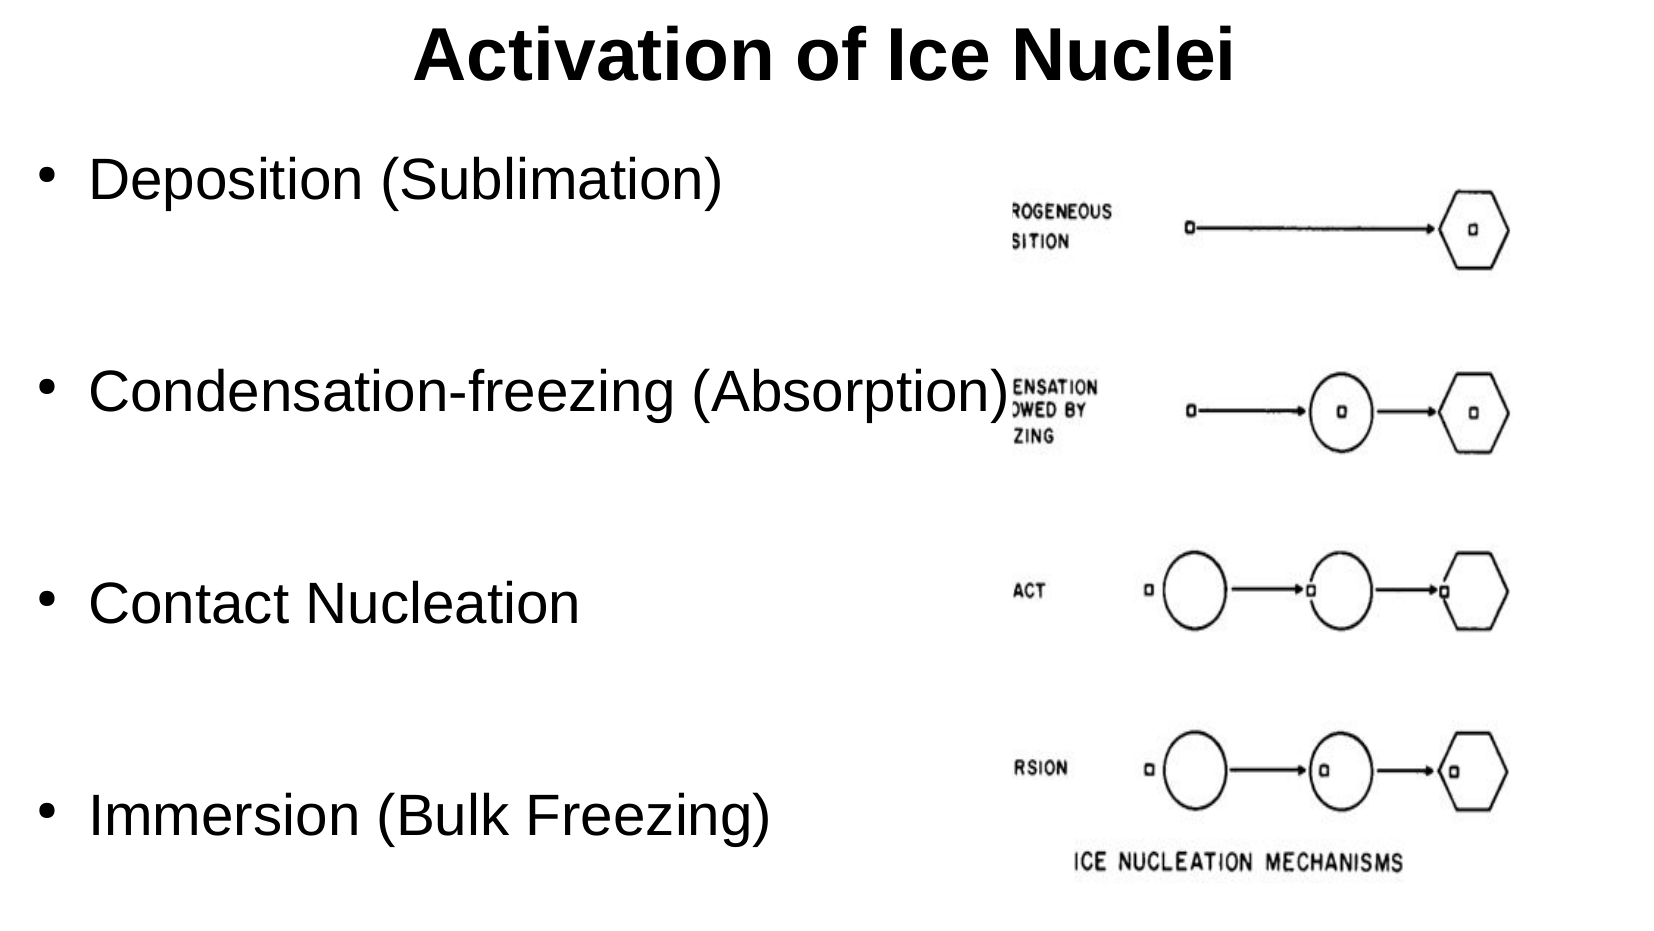

# Activation of Ice Nuclei
 Deposition (Sublimation)
 Condensation-freezing (Absorption)
 Contact Nucleation
 Immersion (Bulk Freezing)